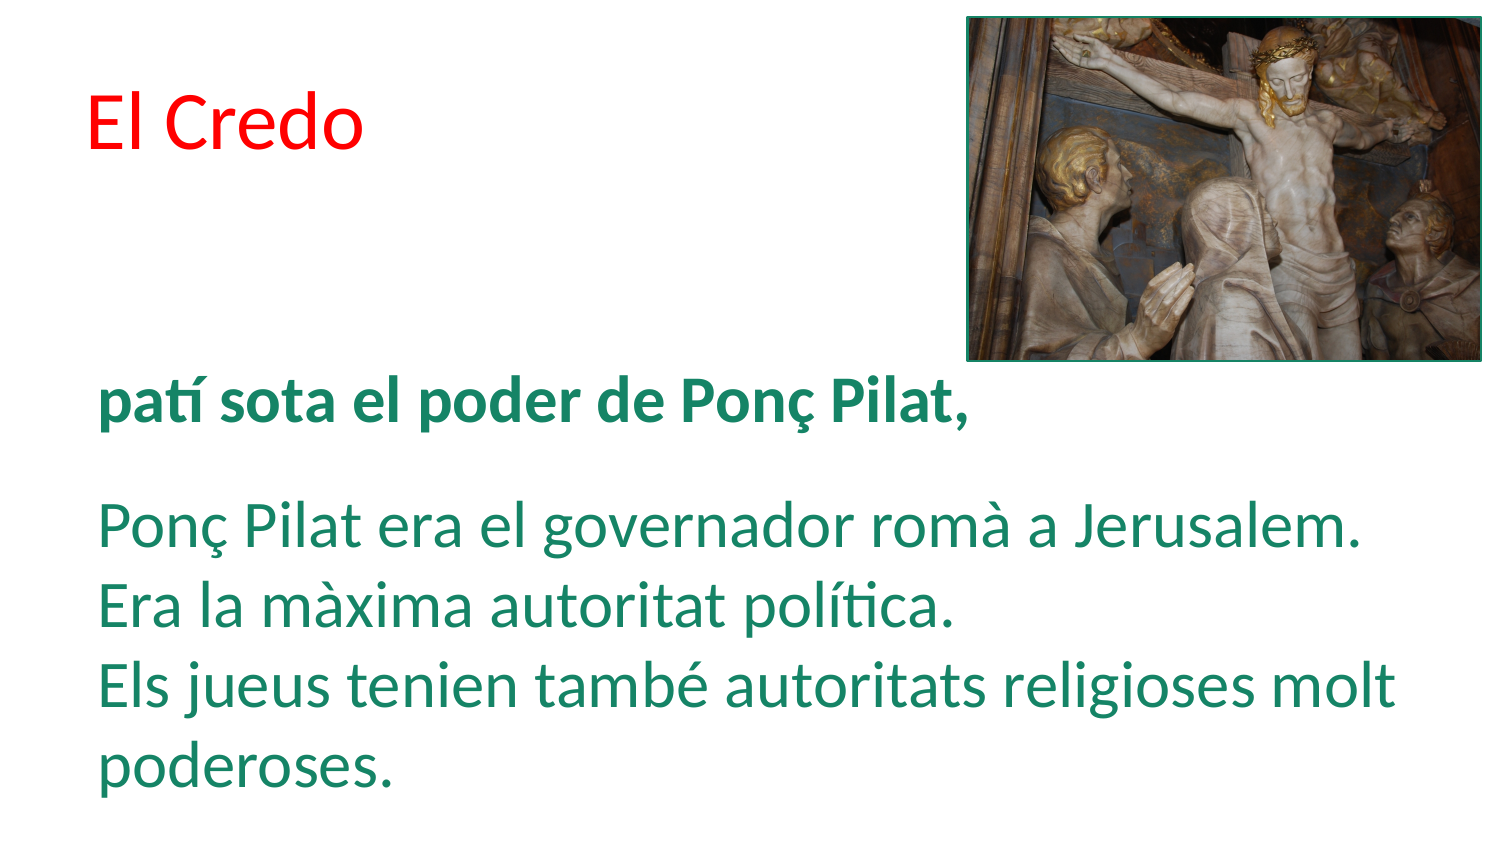

El Credo
patí sota el poder de Ponç Pilat,
Ponç Pilat era el governador romà a Jerusalem.
Era la màxima autoritat política.
Els jueus tenien també autoritats religioses molt poderoses.